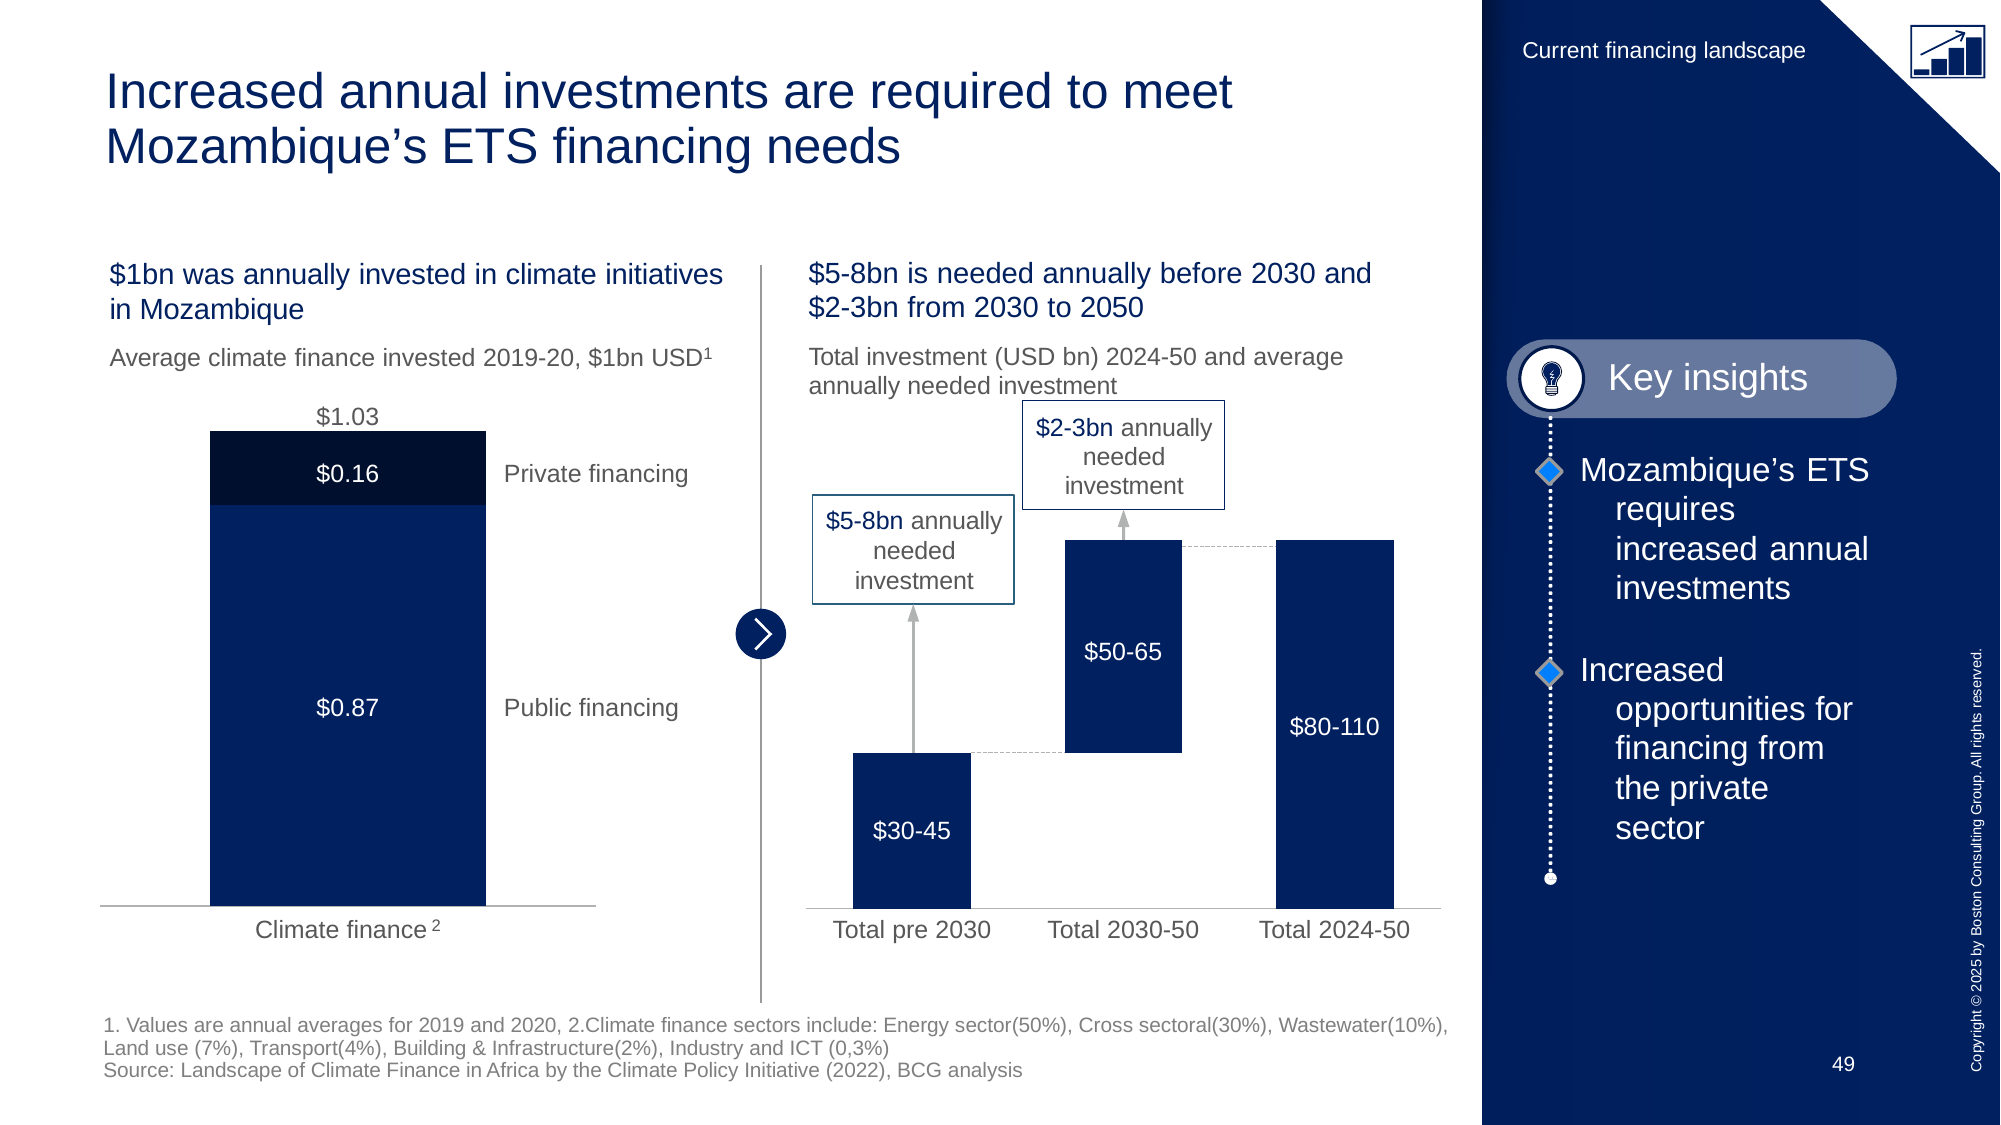

Current financing landscape
# Increased annual investments are required to meet Mozambique’s ETS financing needs
$1bn was annually invested in climate initiatives in Mozambique
Average climate finance invested 2019-20, $1bn USD1
$5-8bn is needed annually before 2030 and
$2-3bn from 2030 to 2050
Total investment (USD bn) 2024-50 and average annually needed investment
Key insights
$1.03
$2-3bn annually needed investment
### Chart
| Category | Series1 | Series2 |
|---|---|---|
| 1 | 0.87 | 0.16 |Mozambique’s ETS requires increased annual investments
$0.16
Private financing
$5-8bn annually needed investment
### Chart
| Category | Series1 | Series2 |
|---|---|---|
| 1 | 40.0 | None |
| 2 | 40.0 | 55.0 |
| 3 | 95.0 | None |$50-65
Increased opportunities for financing from the private sector
$0.87
Public financing
$80-110
$30-45
Climate finance 2
Total pre 2030
Total 2030-50
Total 2024-50
1. Values are annual averages for 2019 and 2020, 2.Climate finance sectors include: Energy sector(50%), Cross sectoral(30%), Wastewater(10%),
Land use (7%), Transport(4%), Building & Infrastructure(2%), Industry and ICT (0,3%)
Source: Landscape of Climate Finance in Africa by the Climate Policy Initiative (2022), BCG analysis